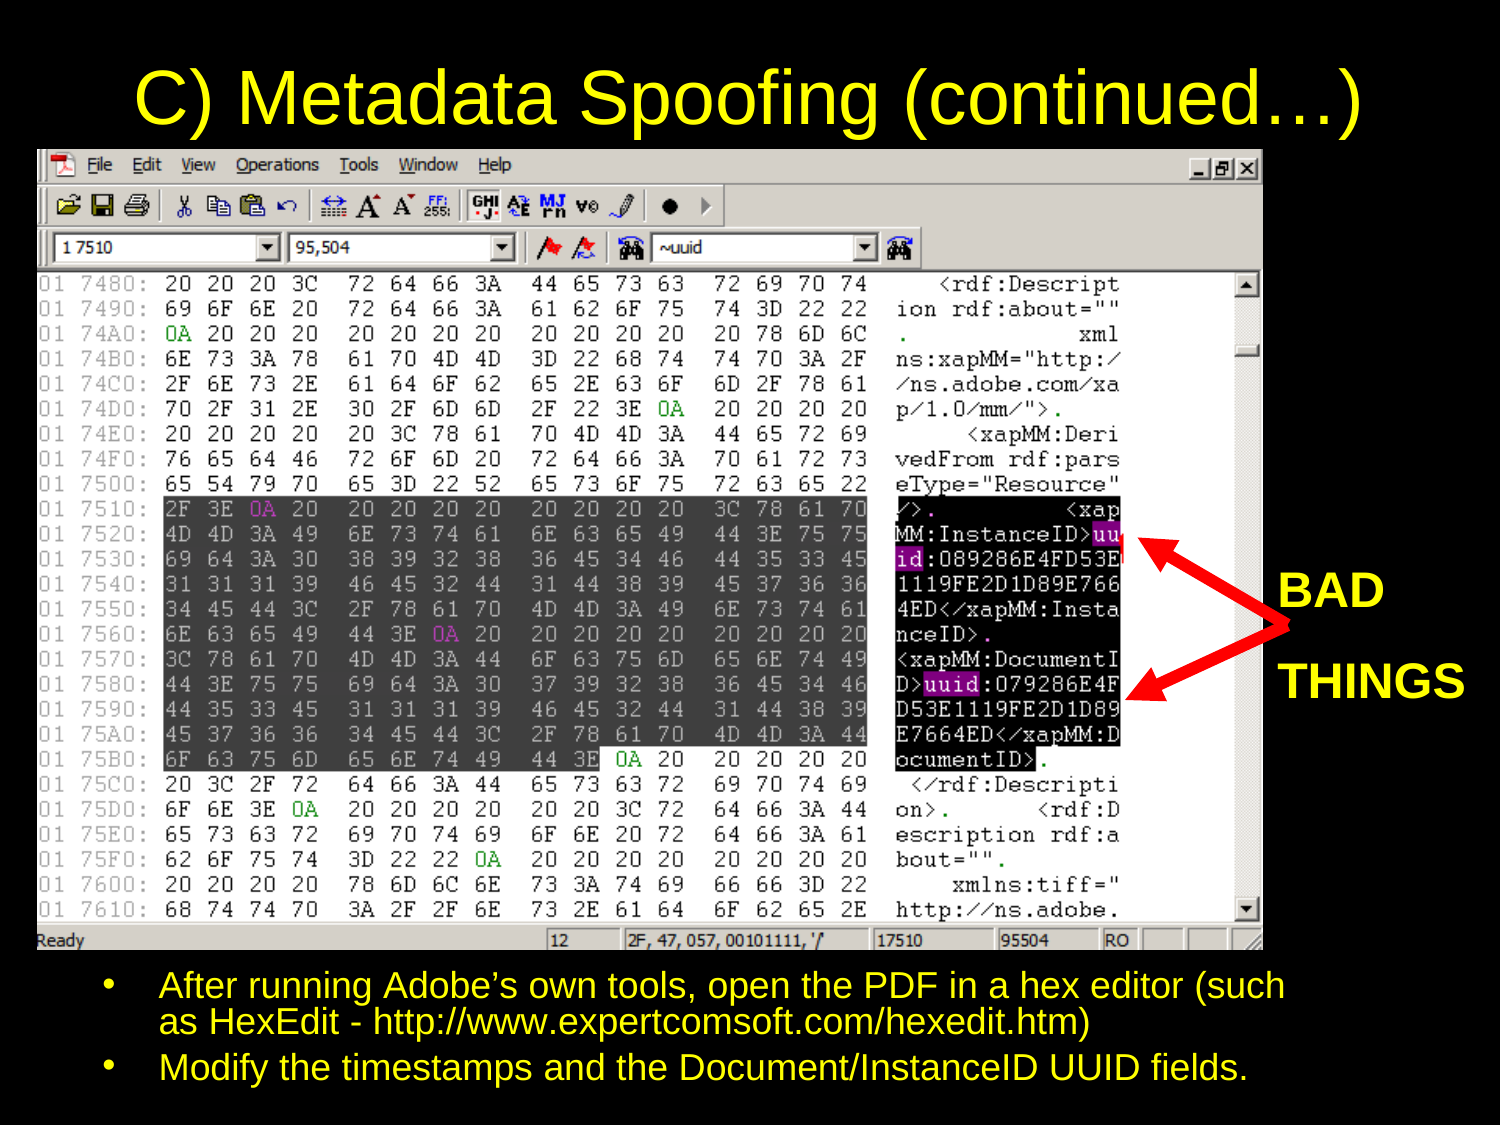

C) Metadata Spoofing (continued…)
BAD
THINGS
# After running Adobe’s own tools, open the PDF in a hex editor (such as HexEdit - http://www.expertcomsoft.com/hexedit.htm)
Modify the timestamps and the Document/InstanceID UUID fields.